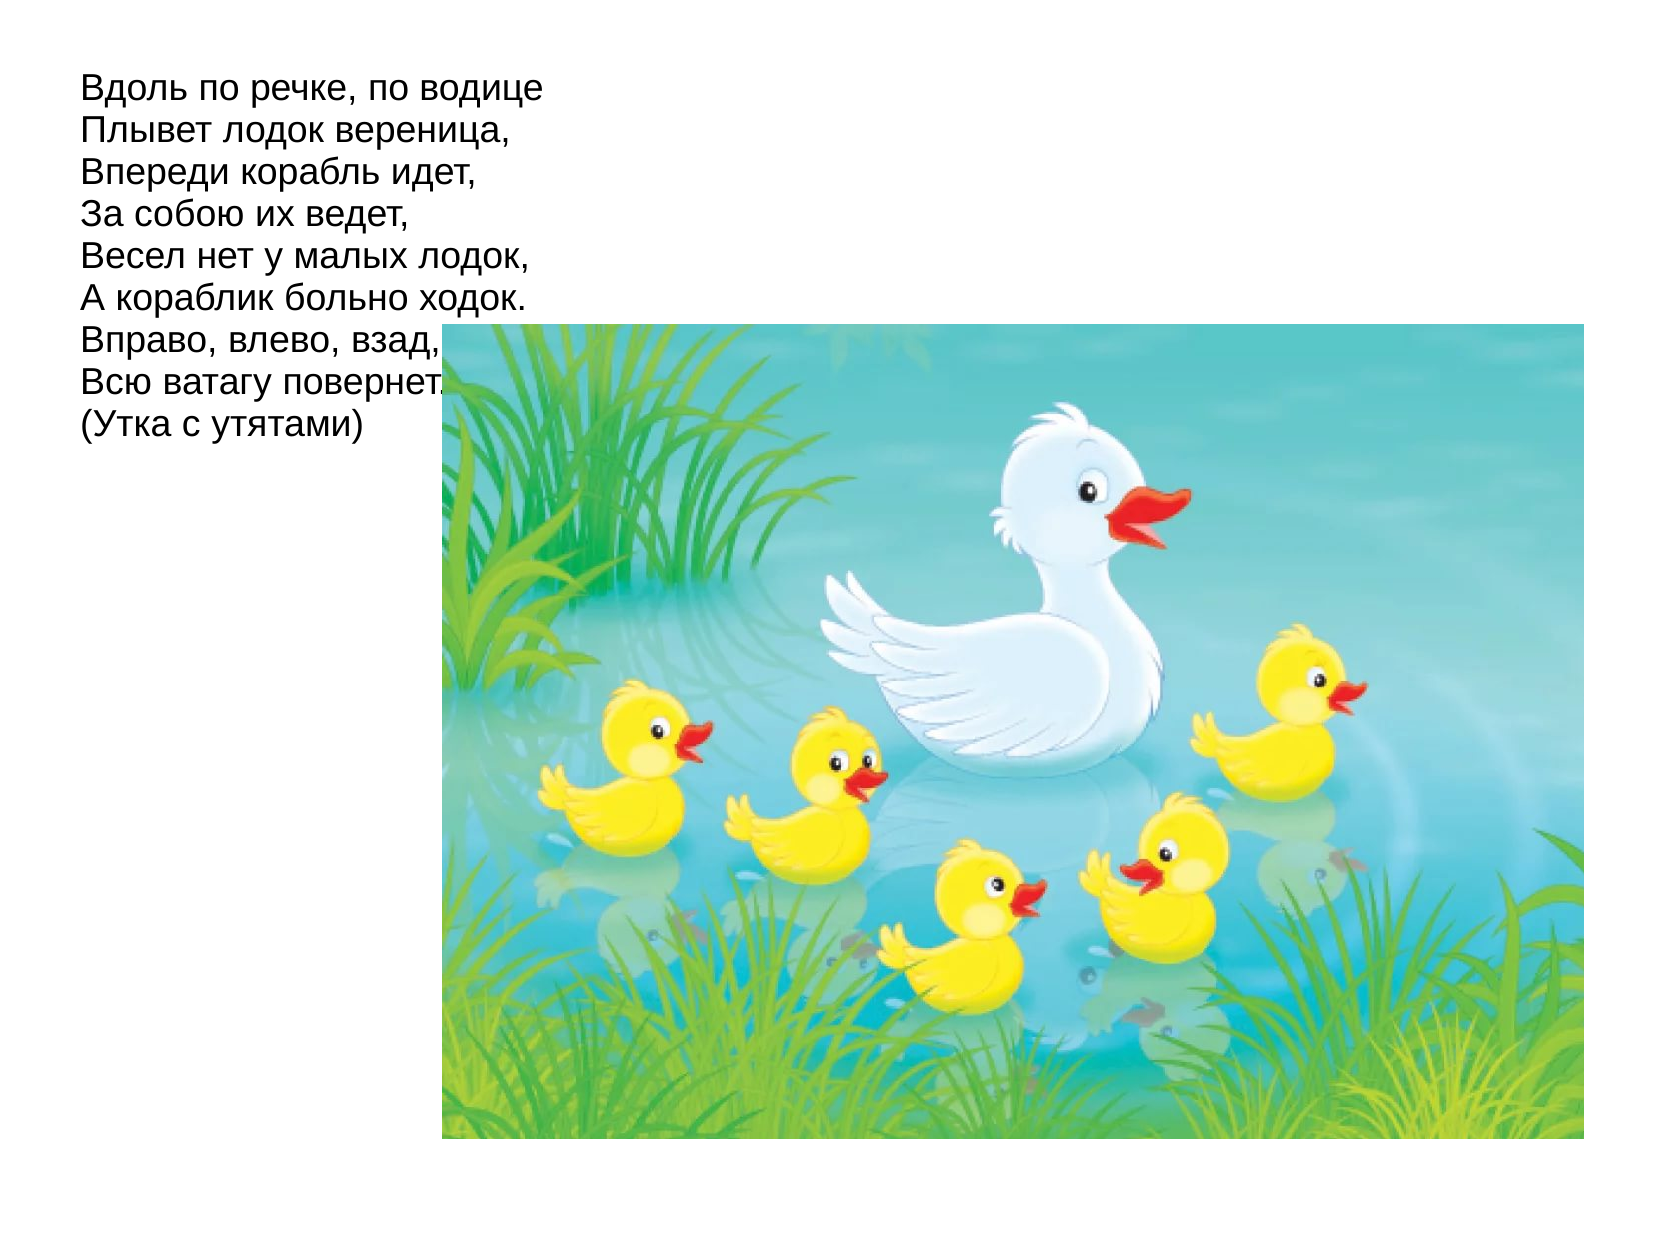

Вдоль по речке, по водице
Плывет лодок вереница,
Впереди корабль идет,
За собою их ведет,
Весел нет у малых лодок,
А кораблик больно ходок.
Вправо, влево, взад, вперед
Всю ватагу повернет.
(Утка с утятами)